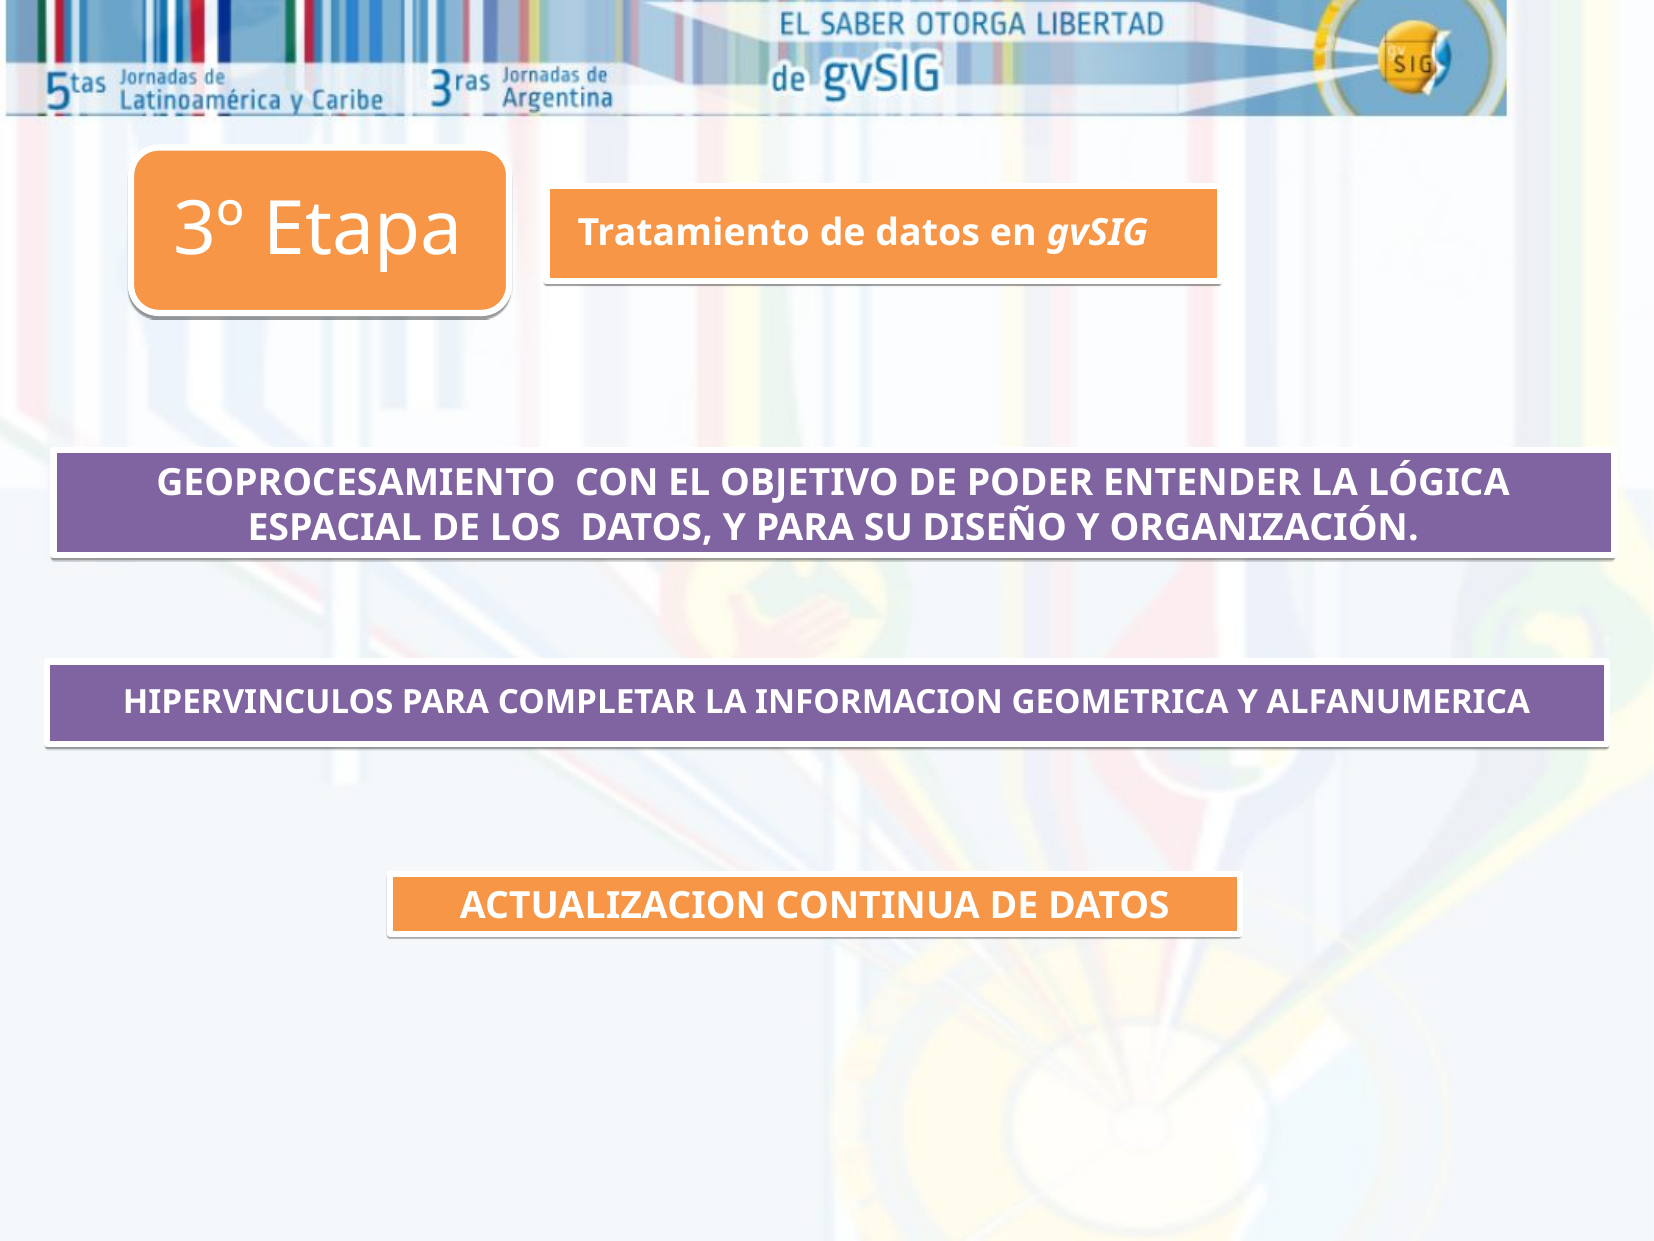

3º Etapa
Tratamiento de datos en gvSIG
GEOPROCESAMIENTO CON EL OBJETIVO DE PODER ENTENDER LA LÓGICA ESPACIAL DE LOS DATOS, Y PARA SU DISEÑO Y ORGANIZACIÓN.
HIPERVINCULOS PARA COMPLETAR LA INFORMACION GEOMETRICA Y ALFANUMERICA
ACTUALIZACION CONTINUA DE DATOS